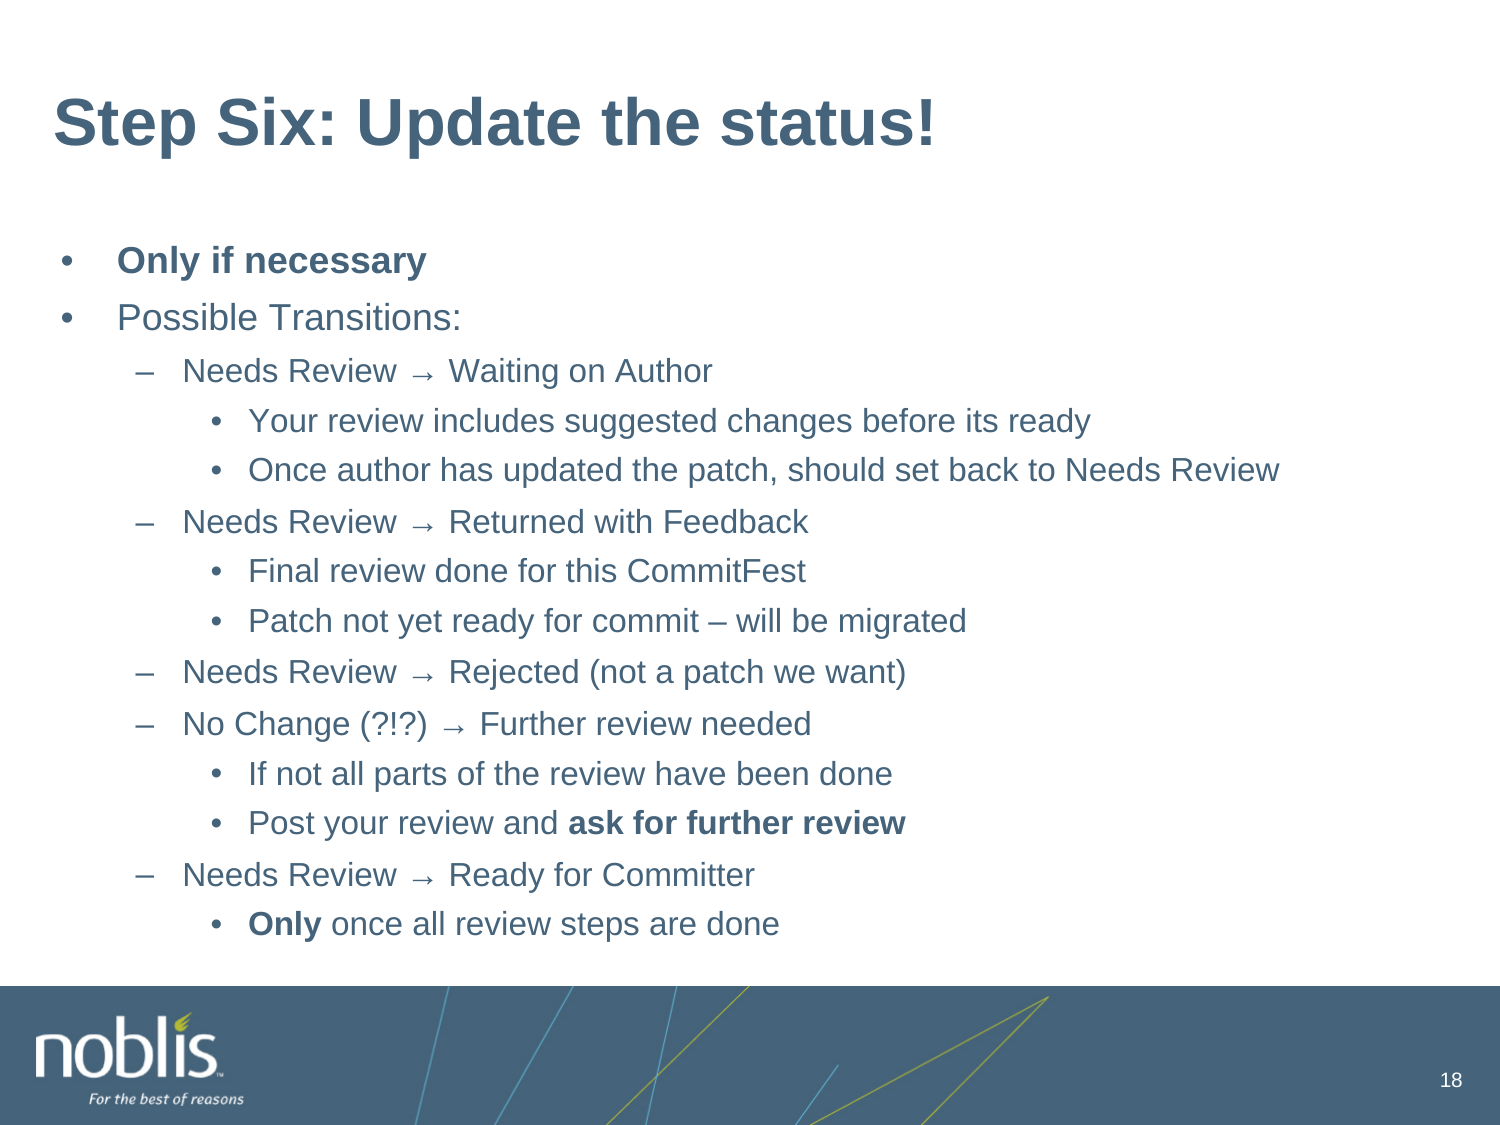

# Step Six: Update the status!
Only if necessary
Possible Transitions:
Needs Review → Waiting on Author
Your review includes suggested changes before its ready
Once author has updated the patch, should set back to Needs Review
Needs Review → Returned with Feedback
Final review done for this CommitFest
Patch not yet ready for commit – will be migrated
Needs Review → Rejected (not a patch we want)
No Change (?!?) → Further review needed
If not all parts of the review have been done
Post your review and ask for further review
Needs Review → Ready for Committer
Only once all review steps are done